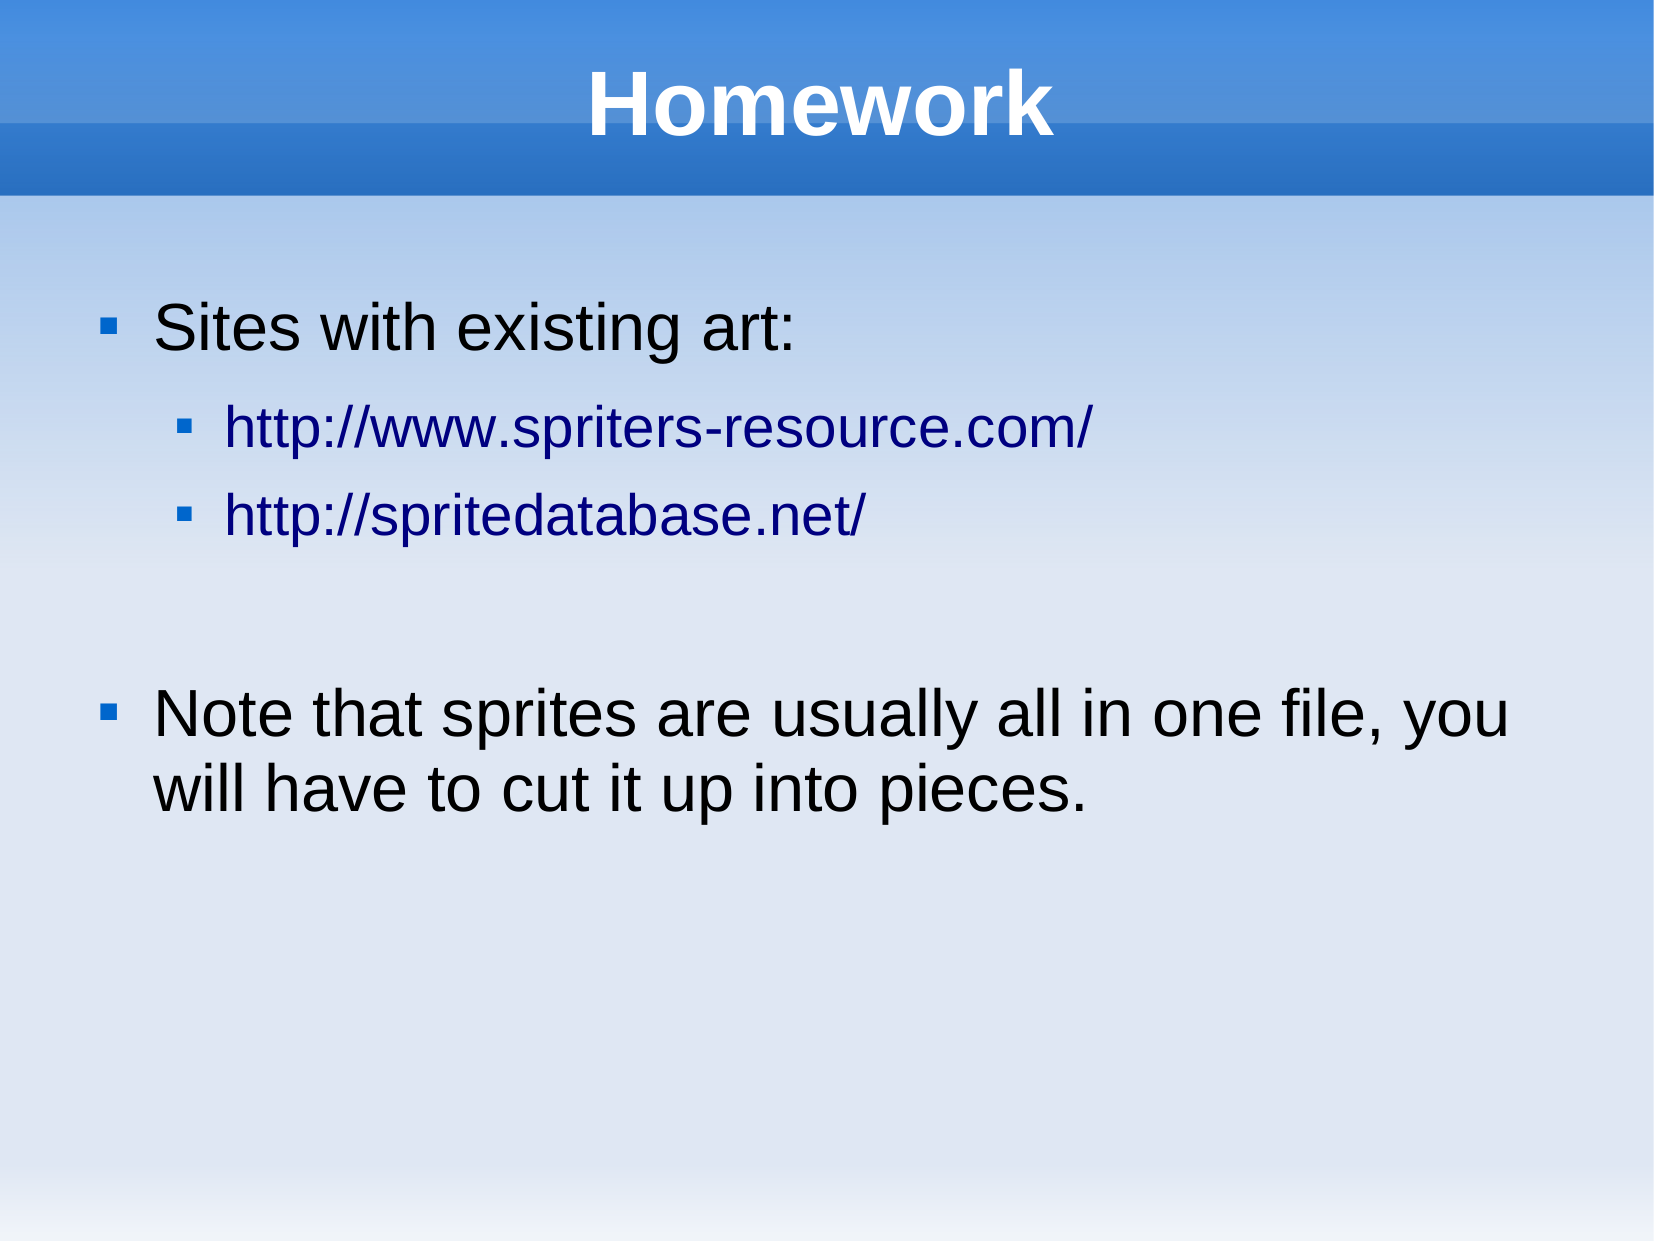

# Homework
Sites with existing art:
http://www.spriters-resource.com/
http://spritedatabase.net/
Note that sprites are usually all in one file, you will have to cut it up into pieces.